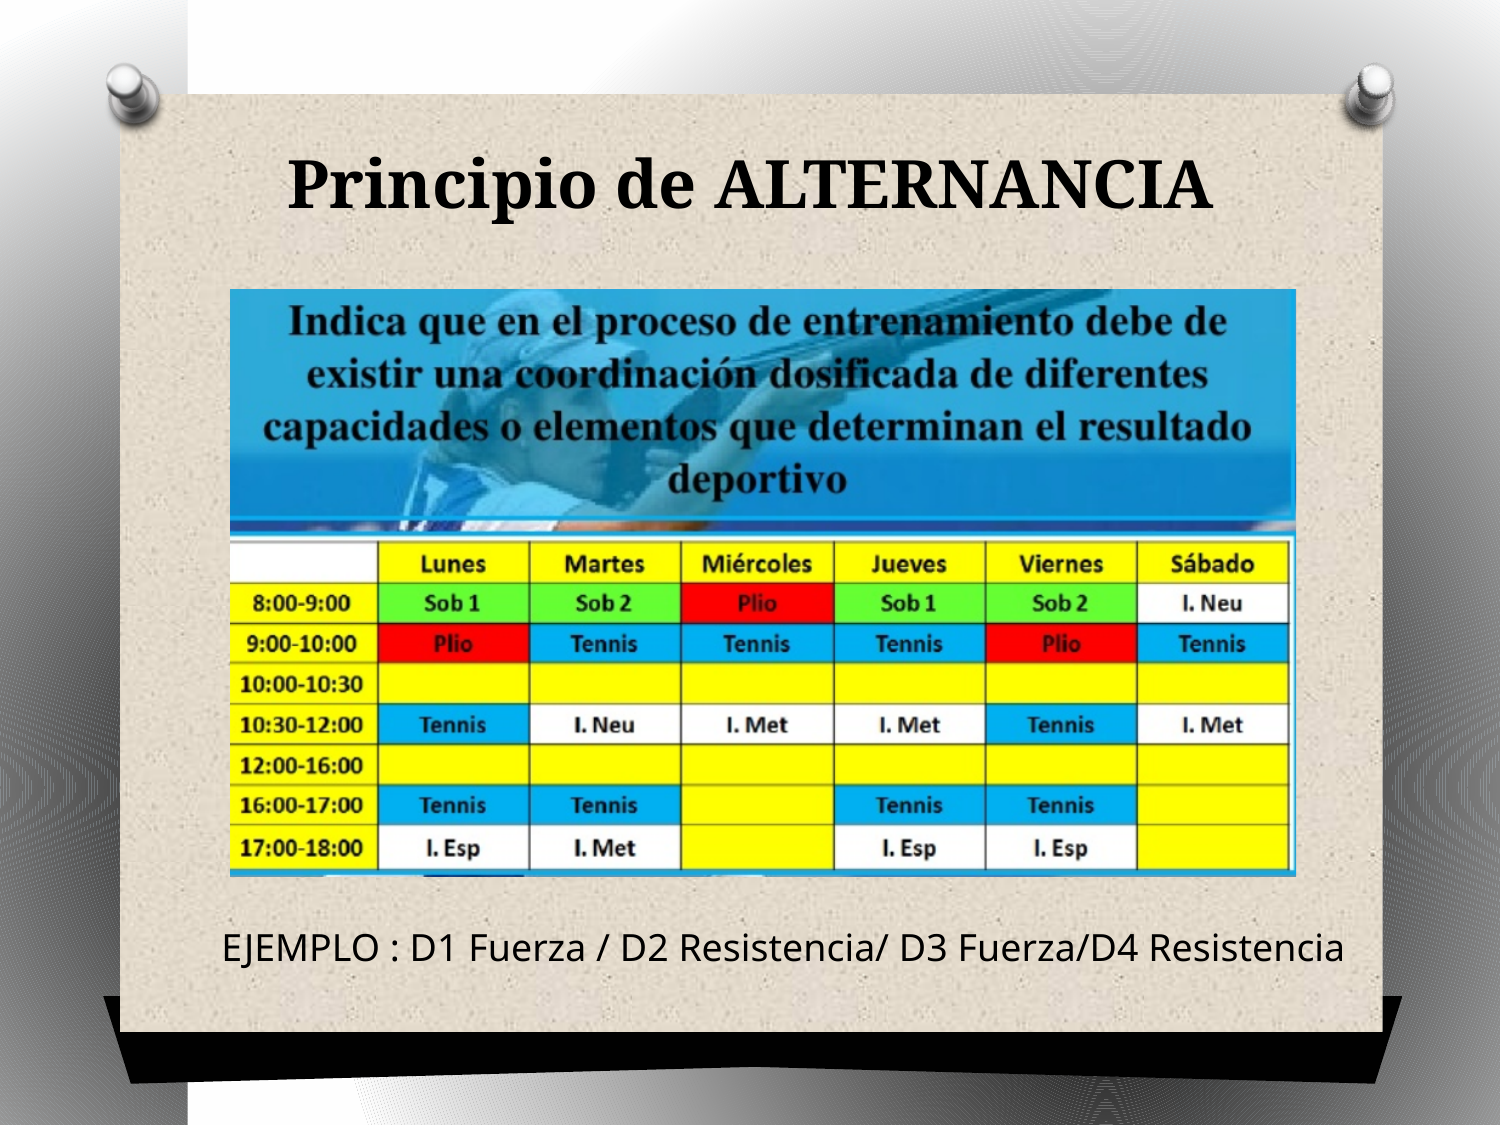

# Principio de ALTERNANCIA
EJEMPLO : D1 Fuerza / D2 Resistencia/ D3 Fuerza/D4 Resistencia